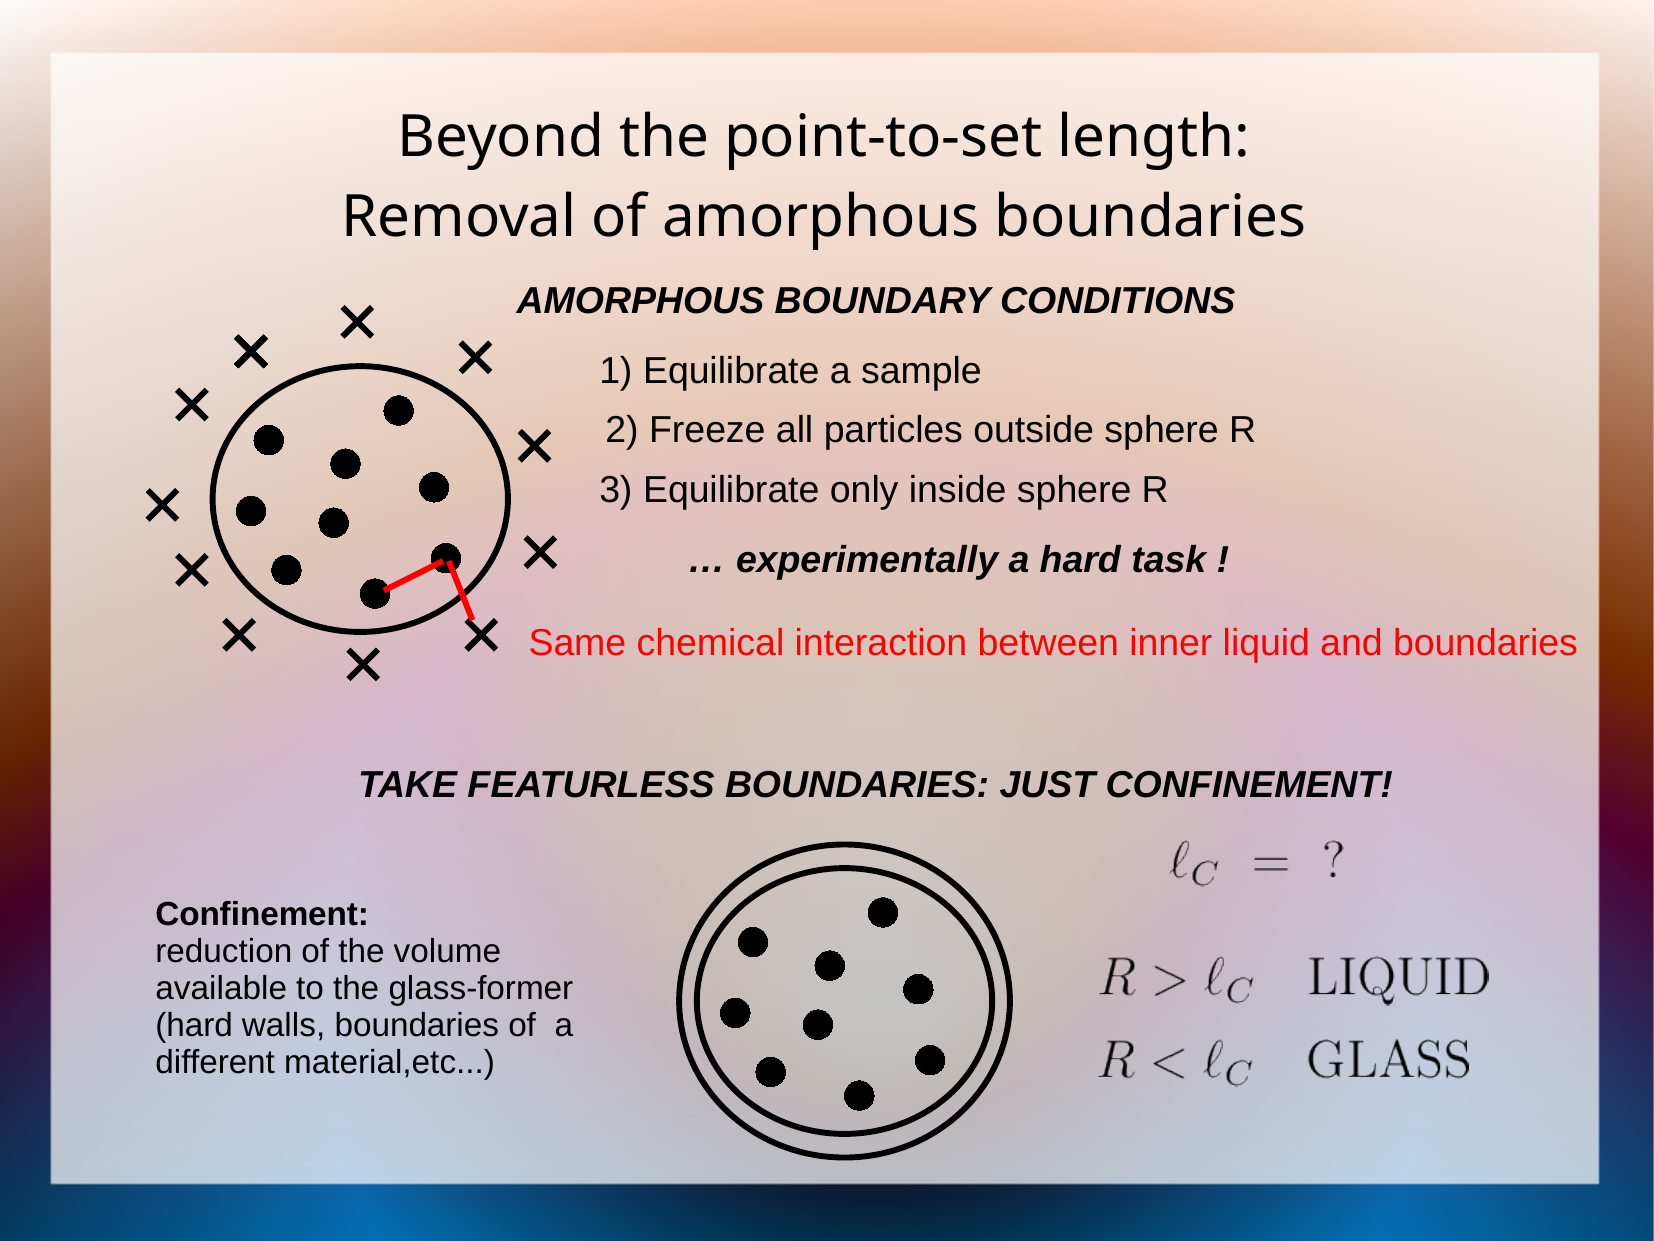

Beyond the point-to-set length:
Removal of amorphous boundaries
AMORPHOUS BOUNDARY CONDITIONS
1) Equilibrate a sample
2) Freeze all particles outside sphere R
3) Equilibrate only inside sphere R
… experimentally a hard task !
Same chemical interaction between inner liquid and boundaries
TAKE FEATURLESS BOUNDARIES: JUST CONFINEMENT!
Confinement:
reduction of the volume available to the glass-former
(hard walls, boundaries of a different material,etc...)